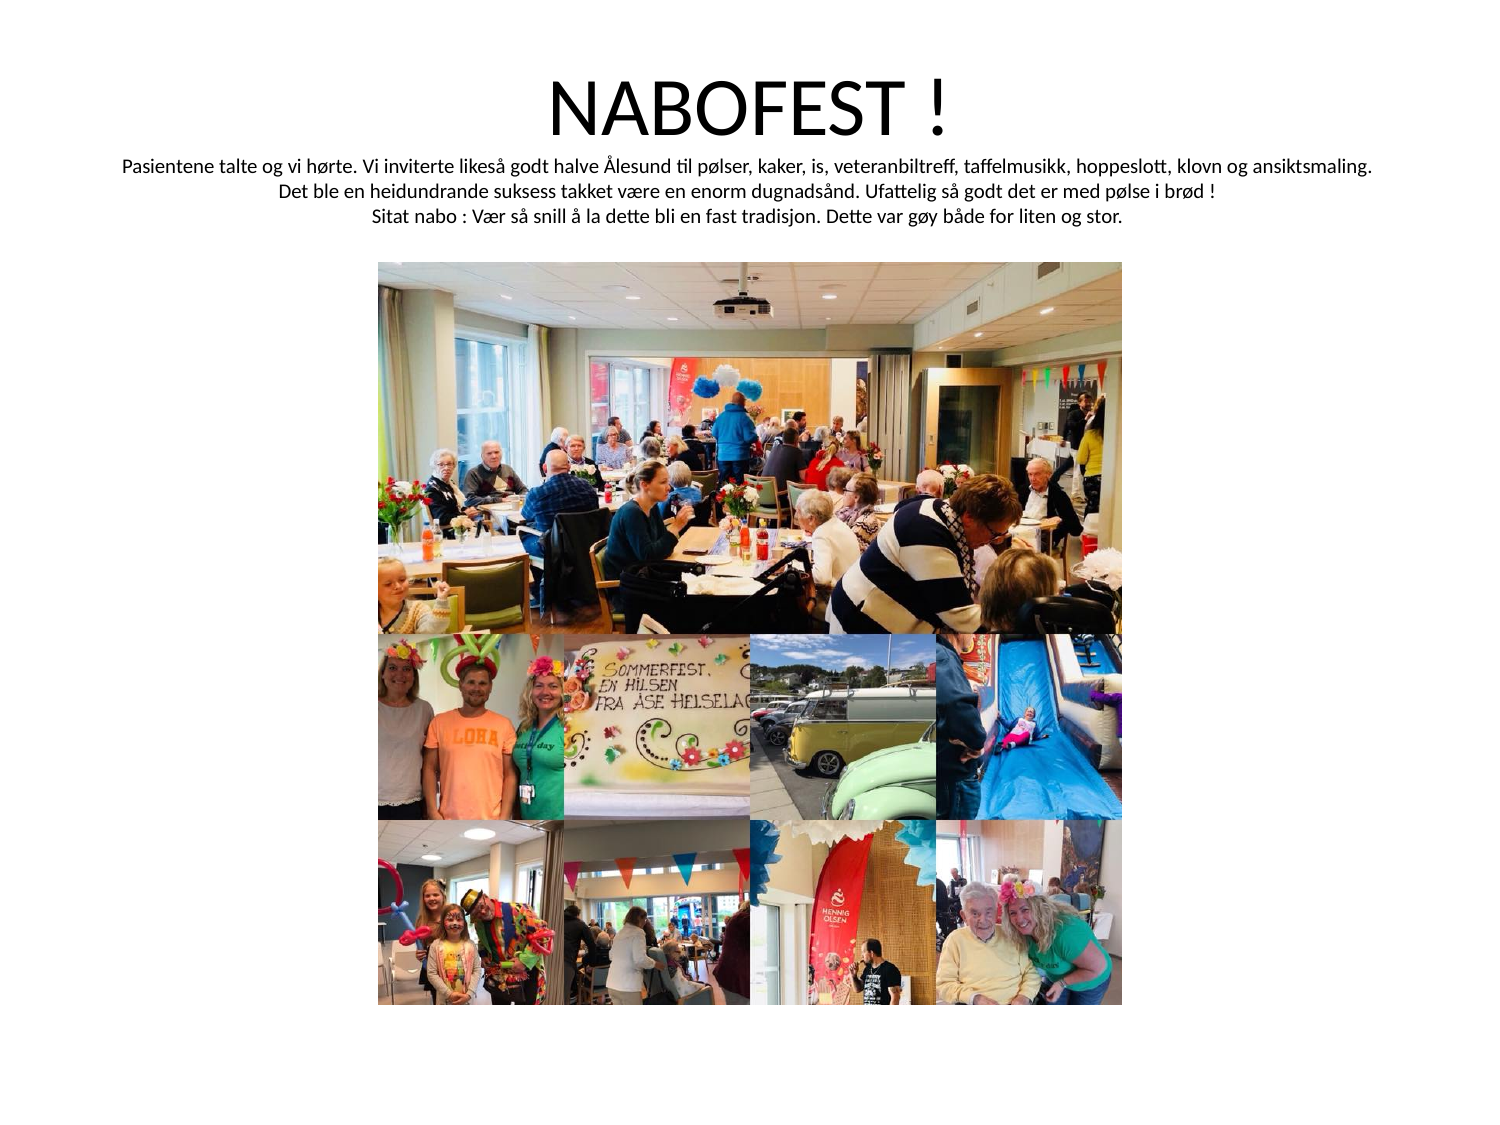

# NABOFEST ! Pasientene talte og vi hørte. Vi inviterte likeså godt halve Ålesund til pølser, kaker, is, veteranbiltreff, taffelmusikk, hoppeslott, klovn og ansiktsmaling. Det ble en heidundrande suksess takket være en enorm dugnadsånd. Ufattelig så godt det er med pølse i brød ! Sitat nabo : Vær så snill å la dette bli en fast tradisjon. Dette var gøy både for liten og stor.